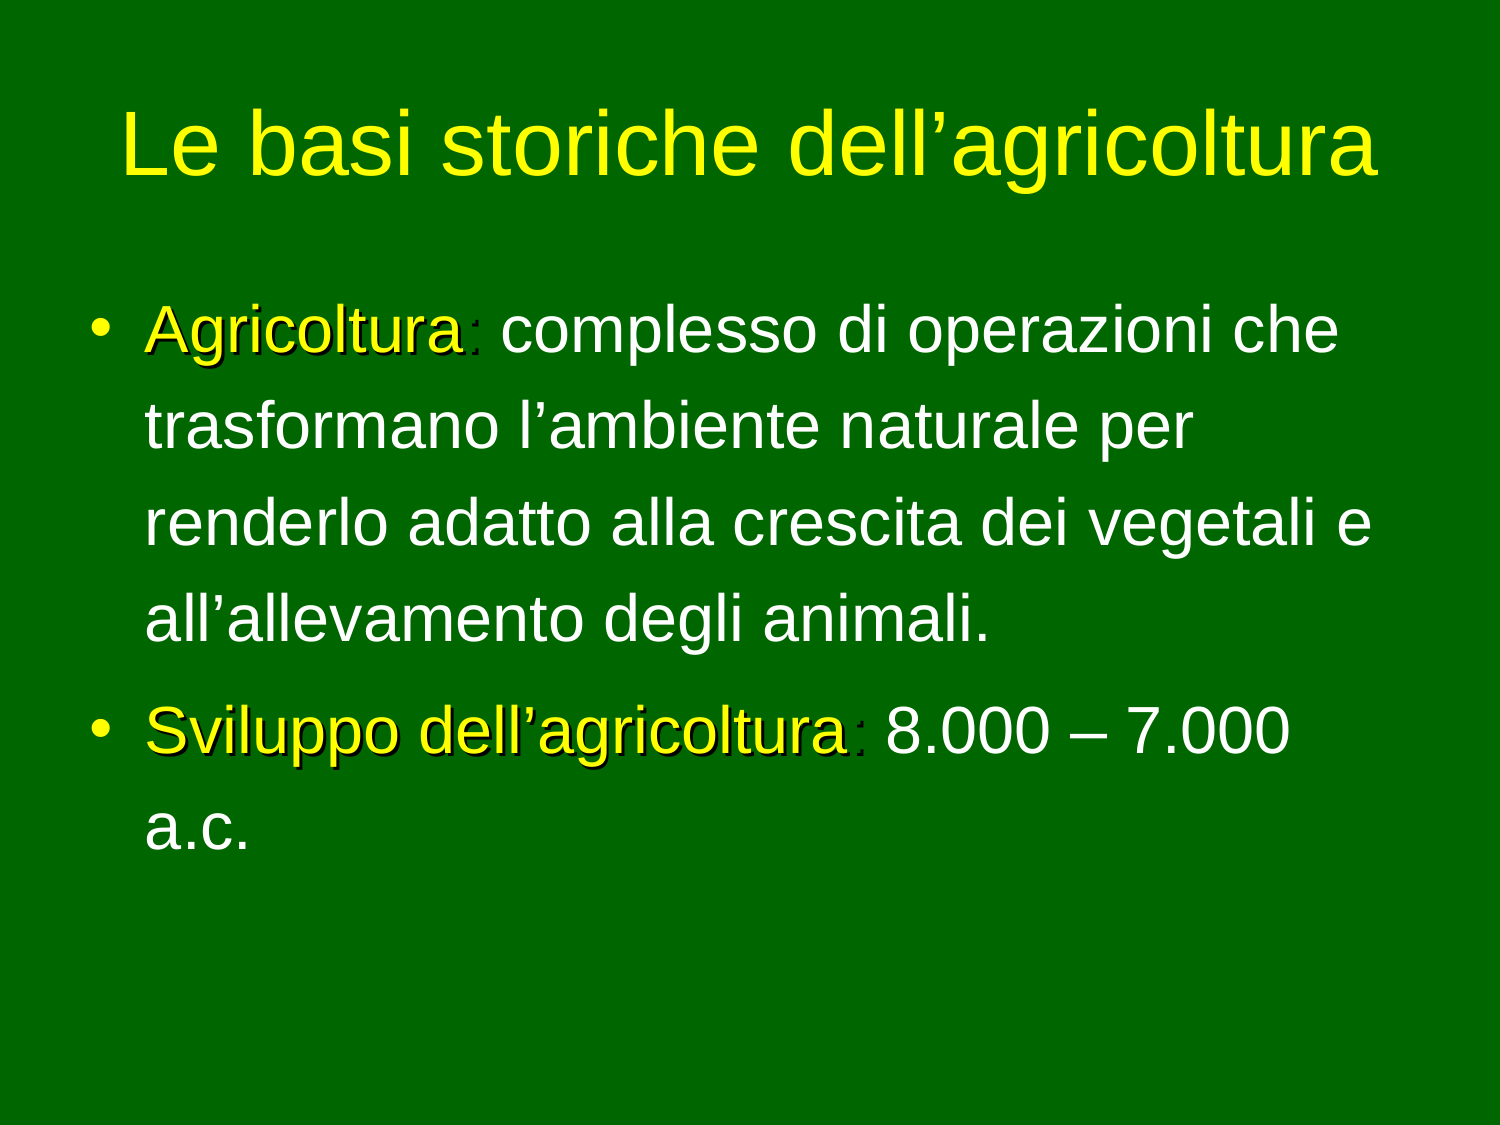

# Le basi storiche dell’agricoltura
Agricoltura: complesso di operazioni che trasformano l’ambiente naturale per renderlo adatto alla crescita dei vegetali e all’allevamento degli animali.
Sviluppo dell’agricoltura: 8.000 – 7.000 a.c.